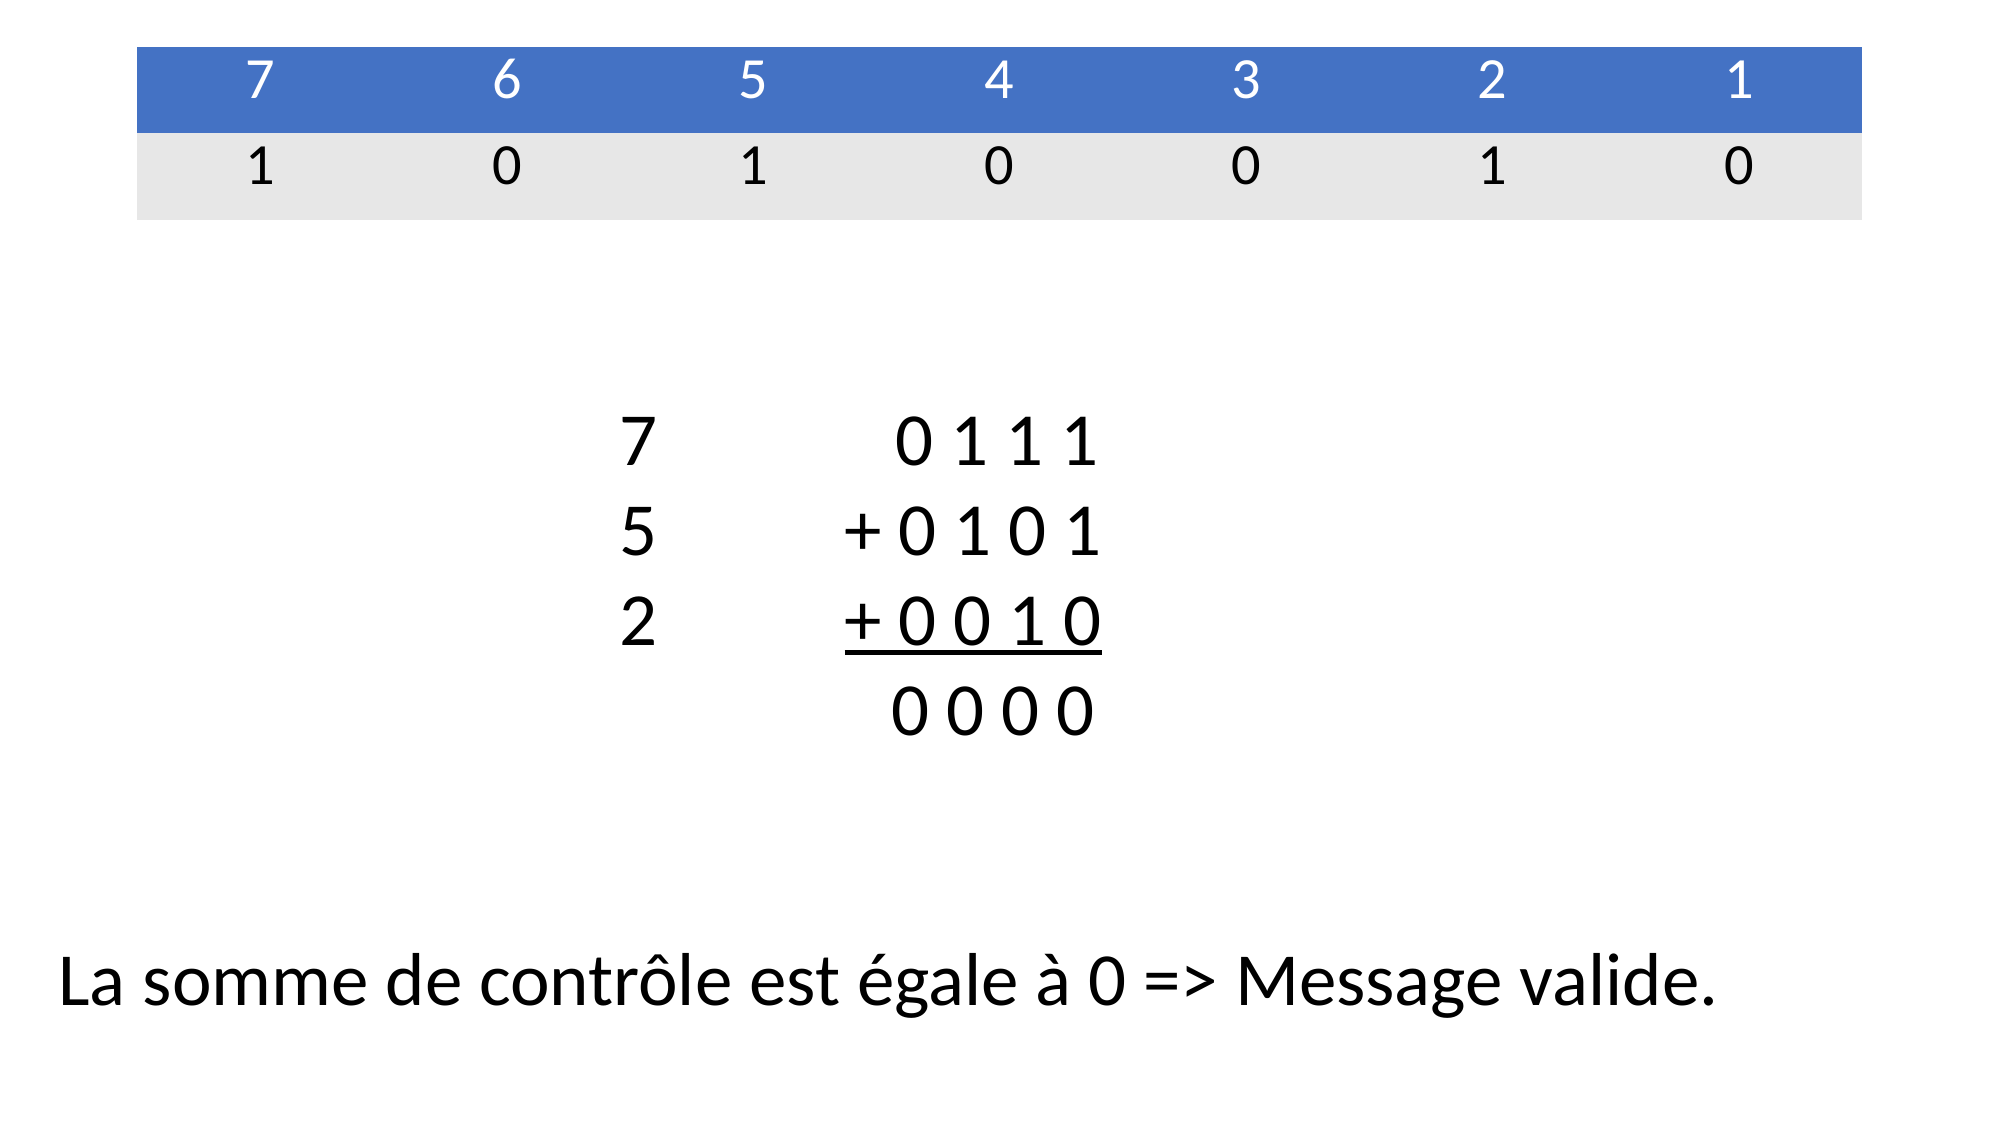

#
| 7 | 6 | 5 | 4 | 3 | 2 | 1 |
| --- | --- | --- | --- | --- | --- | --- |
| 1 | 0 | 1 | 0 | 0 | 1 | 0 |
 7 0 1 1 1
 5 + 0 1 0 1
 2 + 0 0 1 0
 0 0 0 0
La somme de contrôle est égale à 0 => Message valide.